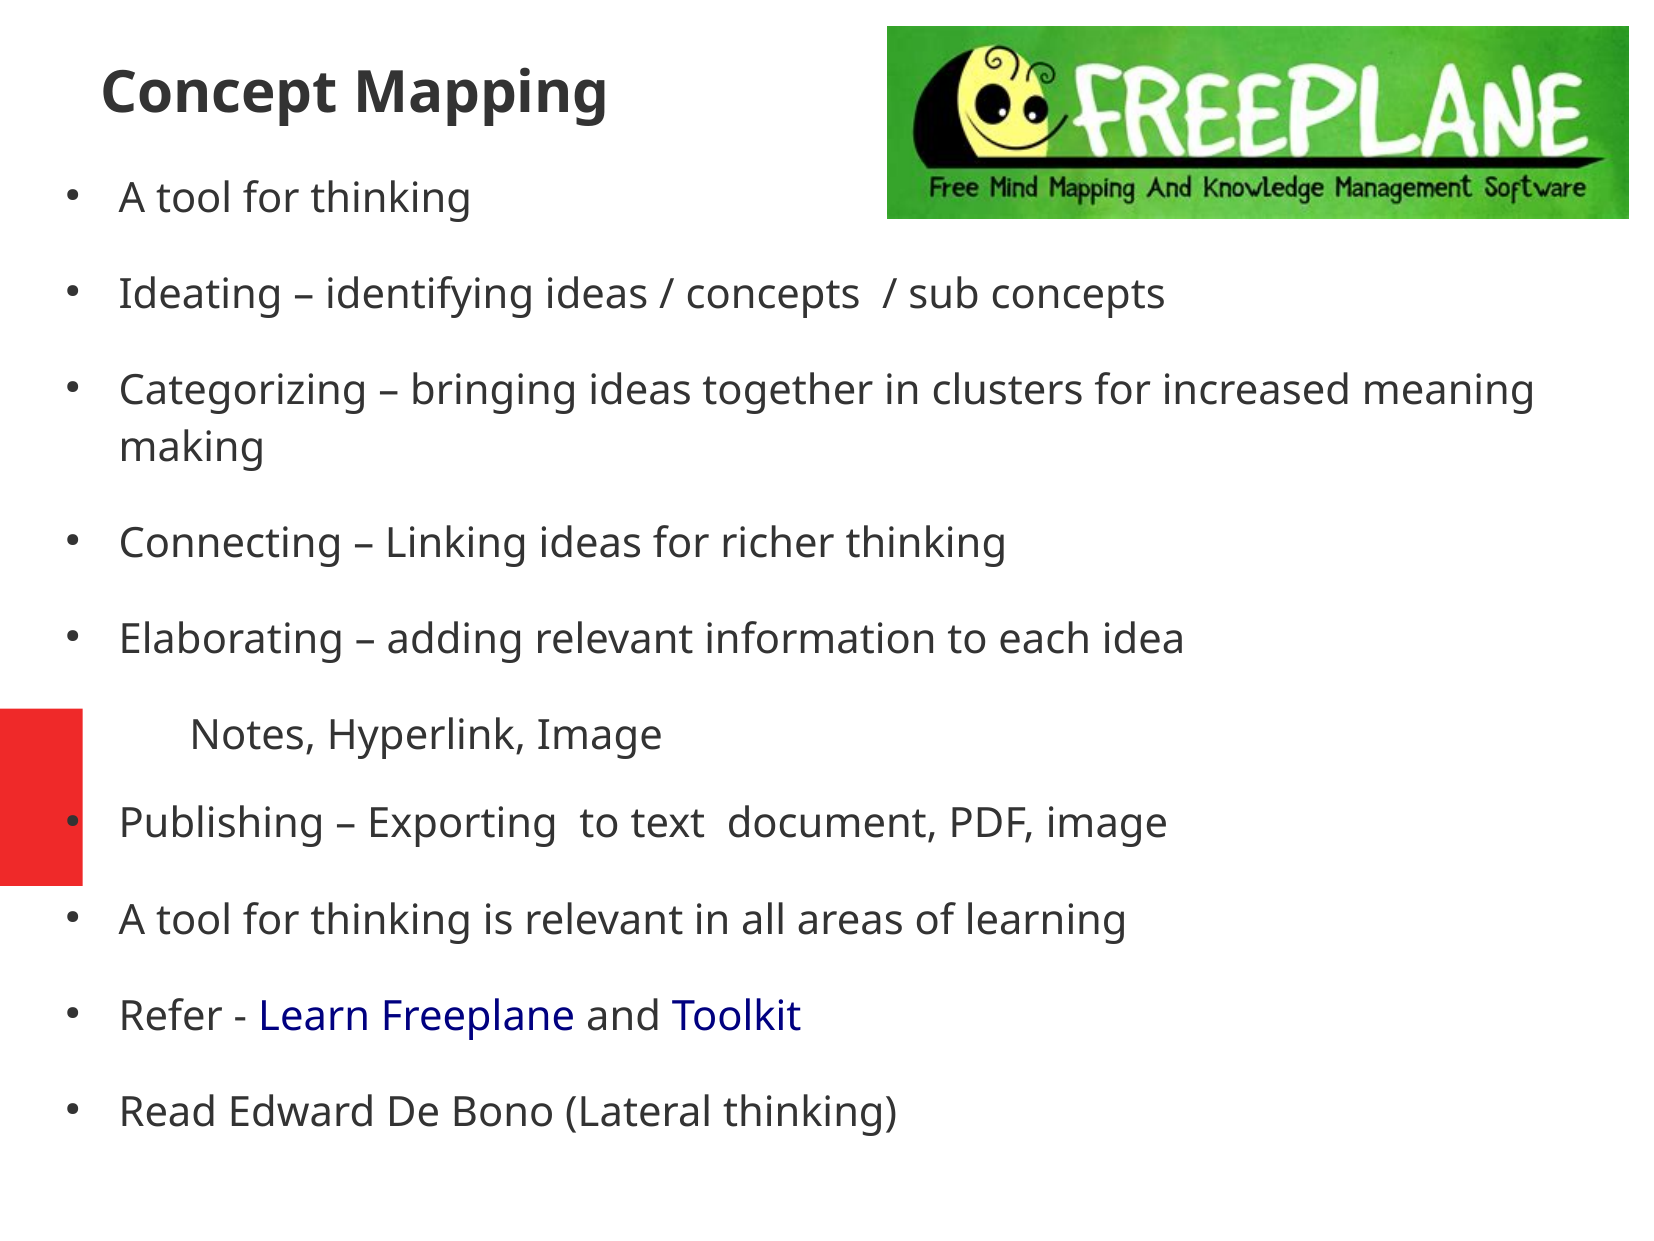

# Concept Mapping
A tool for thinking
Ideating – identifying ideas / concepts / sub concepts
Categorizing – bringing ideas together in clusters for increased meaning making
Connecting – Linking ideas for richer thinking
Elaborating – adding relevant information to each idea
Notes, Hyperlink, Image
Publishing – Exporting to text document, PDF, image
A tool for thinking is relevant in all areas of learning
Refer - Learn Freeplane and Toolkit
Read Edward De Bono (Lateral thinking)